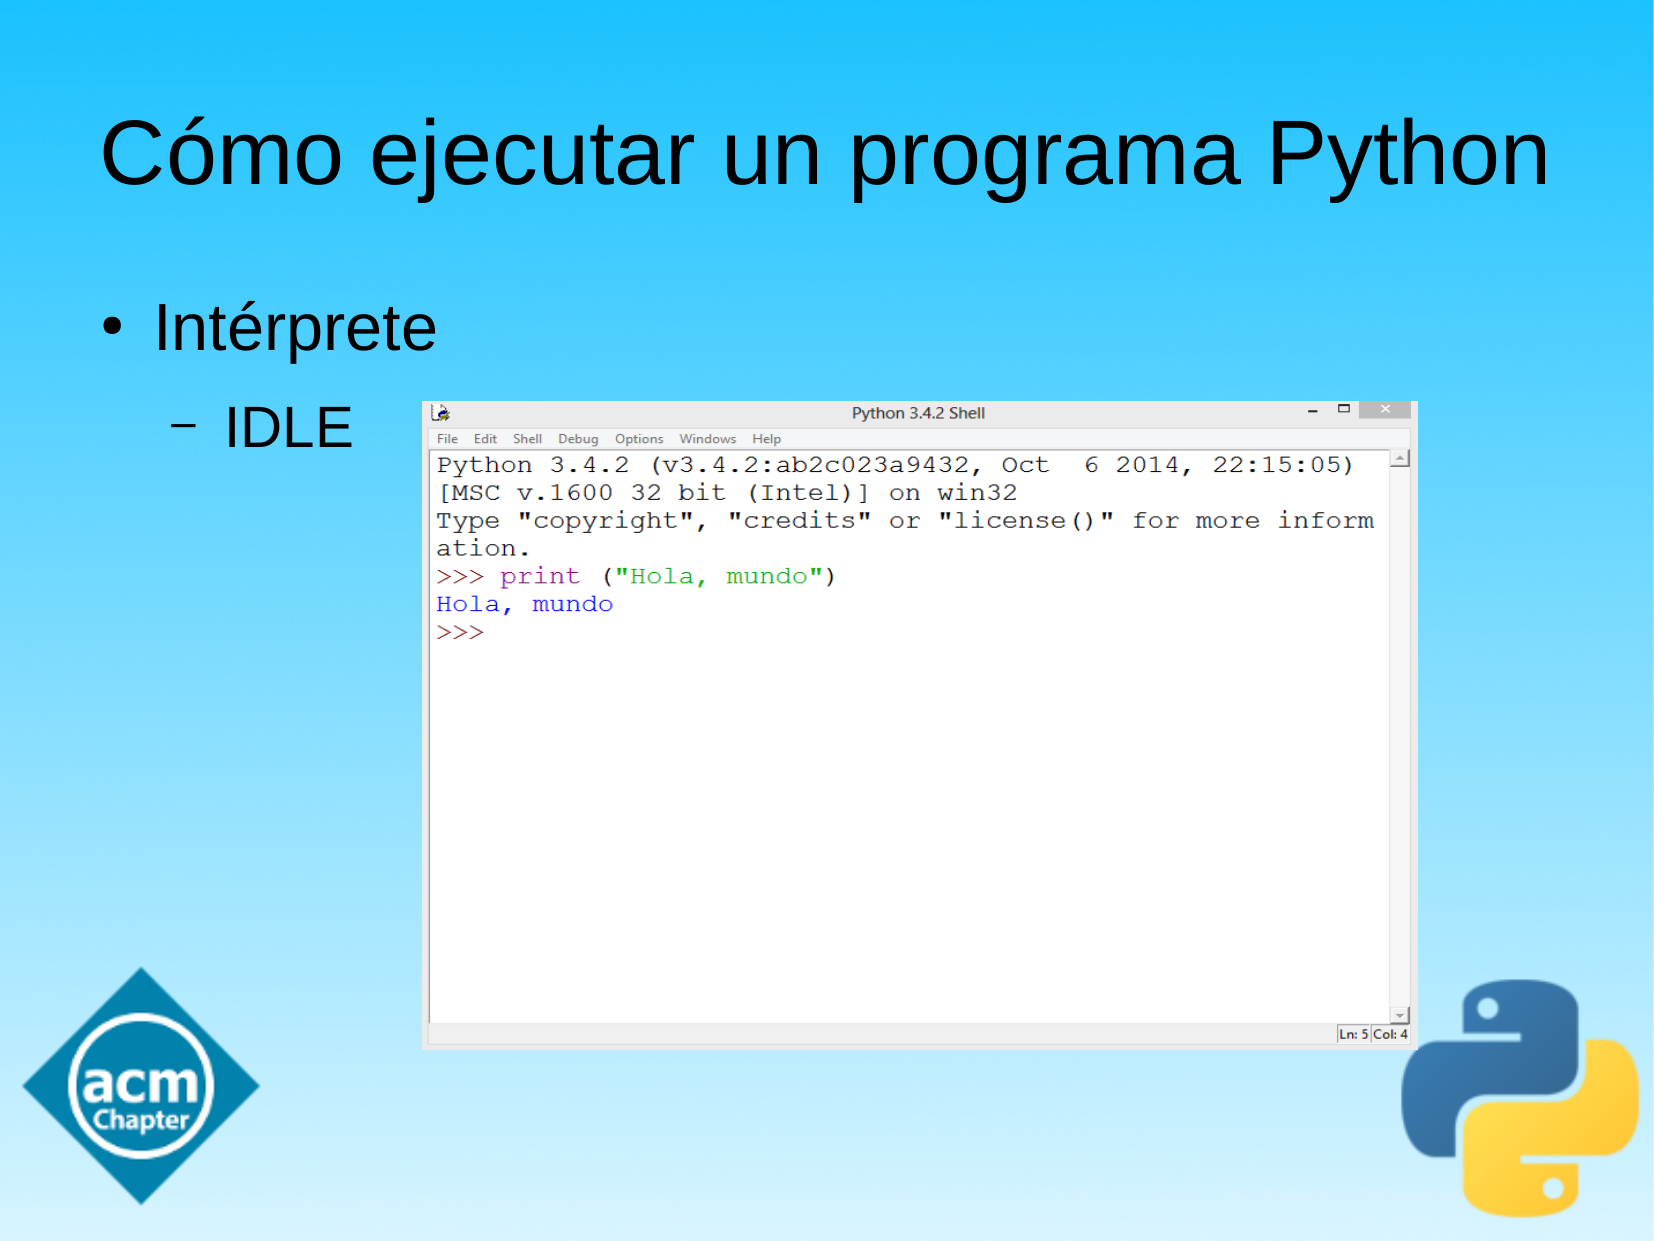

# Cómo ejecutar un programa Python
Intérprete
IDLE